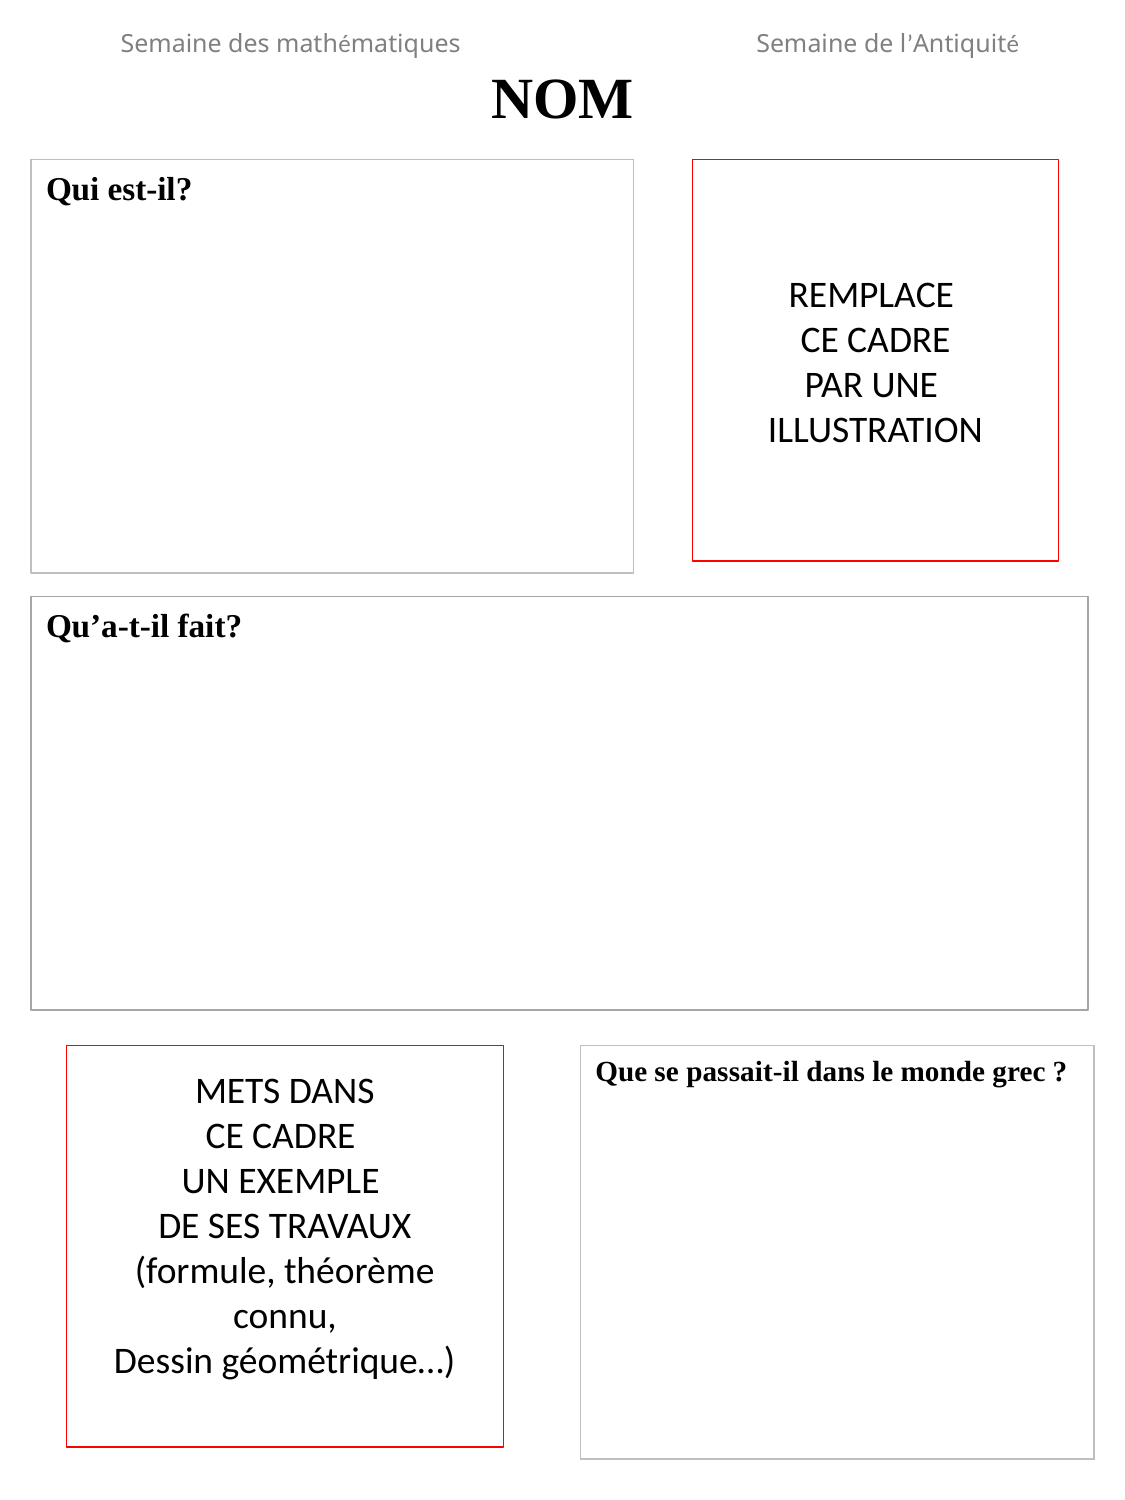

Semaine des mathématiques 	 		 Semaine de l’Antiquité
# NOM
Qui est-il?
REMPLACE
CE CADRE
PAR UNE
ILLUSTRATION
Qu’a-t-il fait?
METS DANS
CE CADRE
UN EXEMPLE
DE SES TRAVAUX
(formule, théorème connu,
Dessin géométrique…)
Que se passait-il dans le monde grec ?